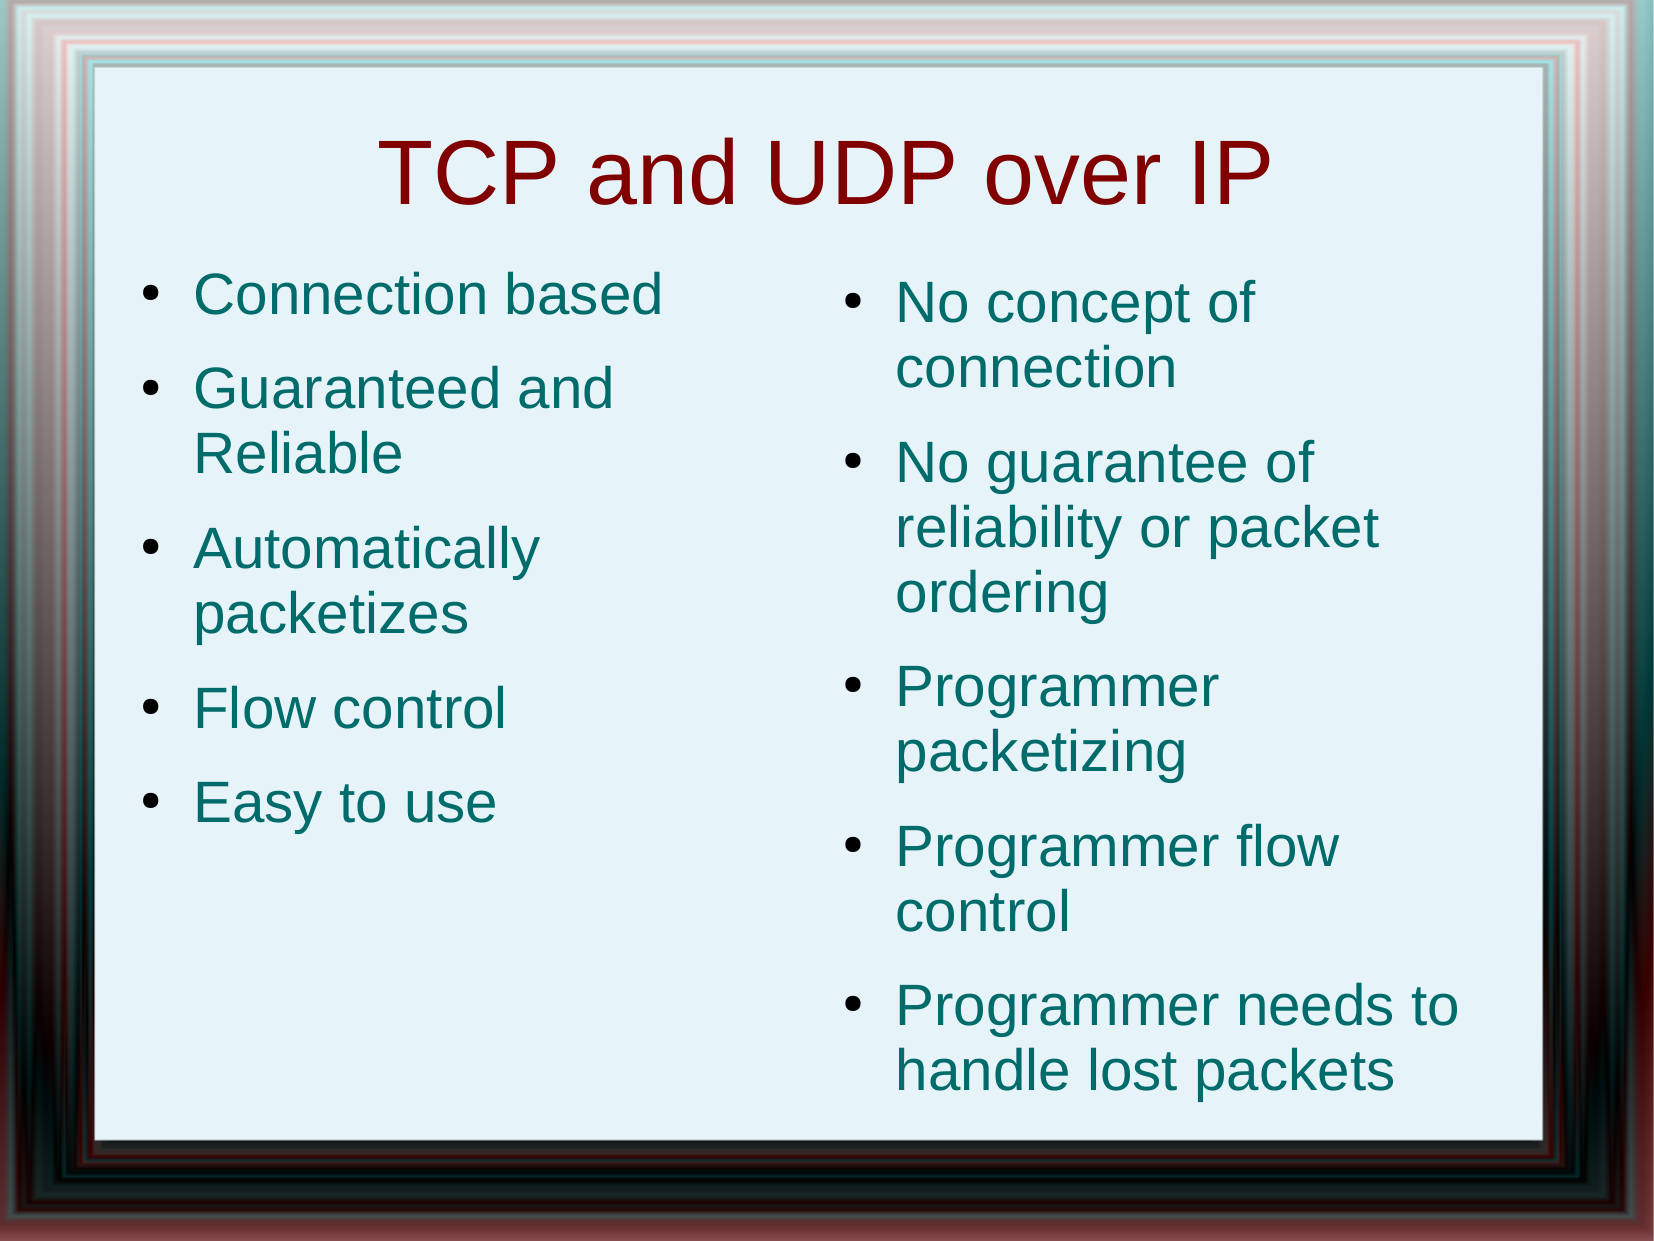

# TCP and UDP over IP
Connection based
Guaranteed and Reliable
Automatically packetizes
Flow control
Easy to use
No concept of connection
No guarantee of reliability or packet ordering
Programmer packetizing
Programmer flow control
Programmer needs to handle lost packets